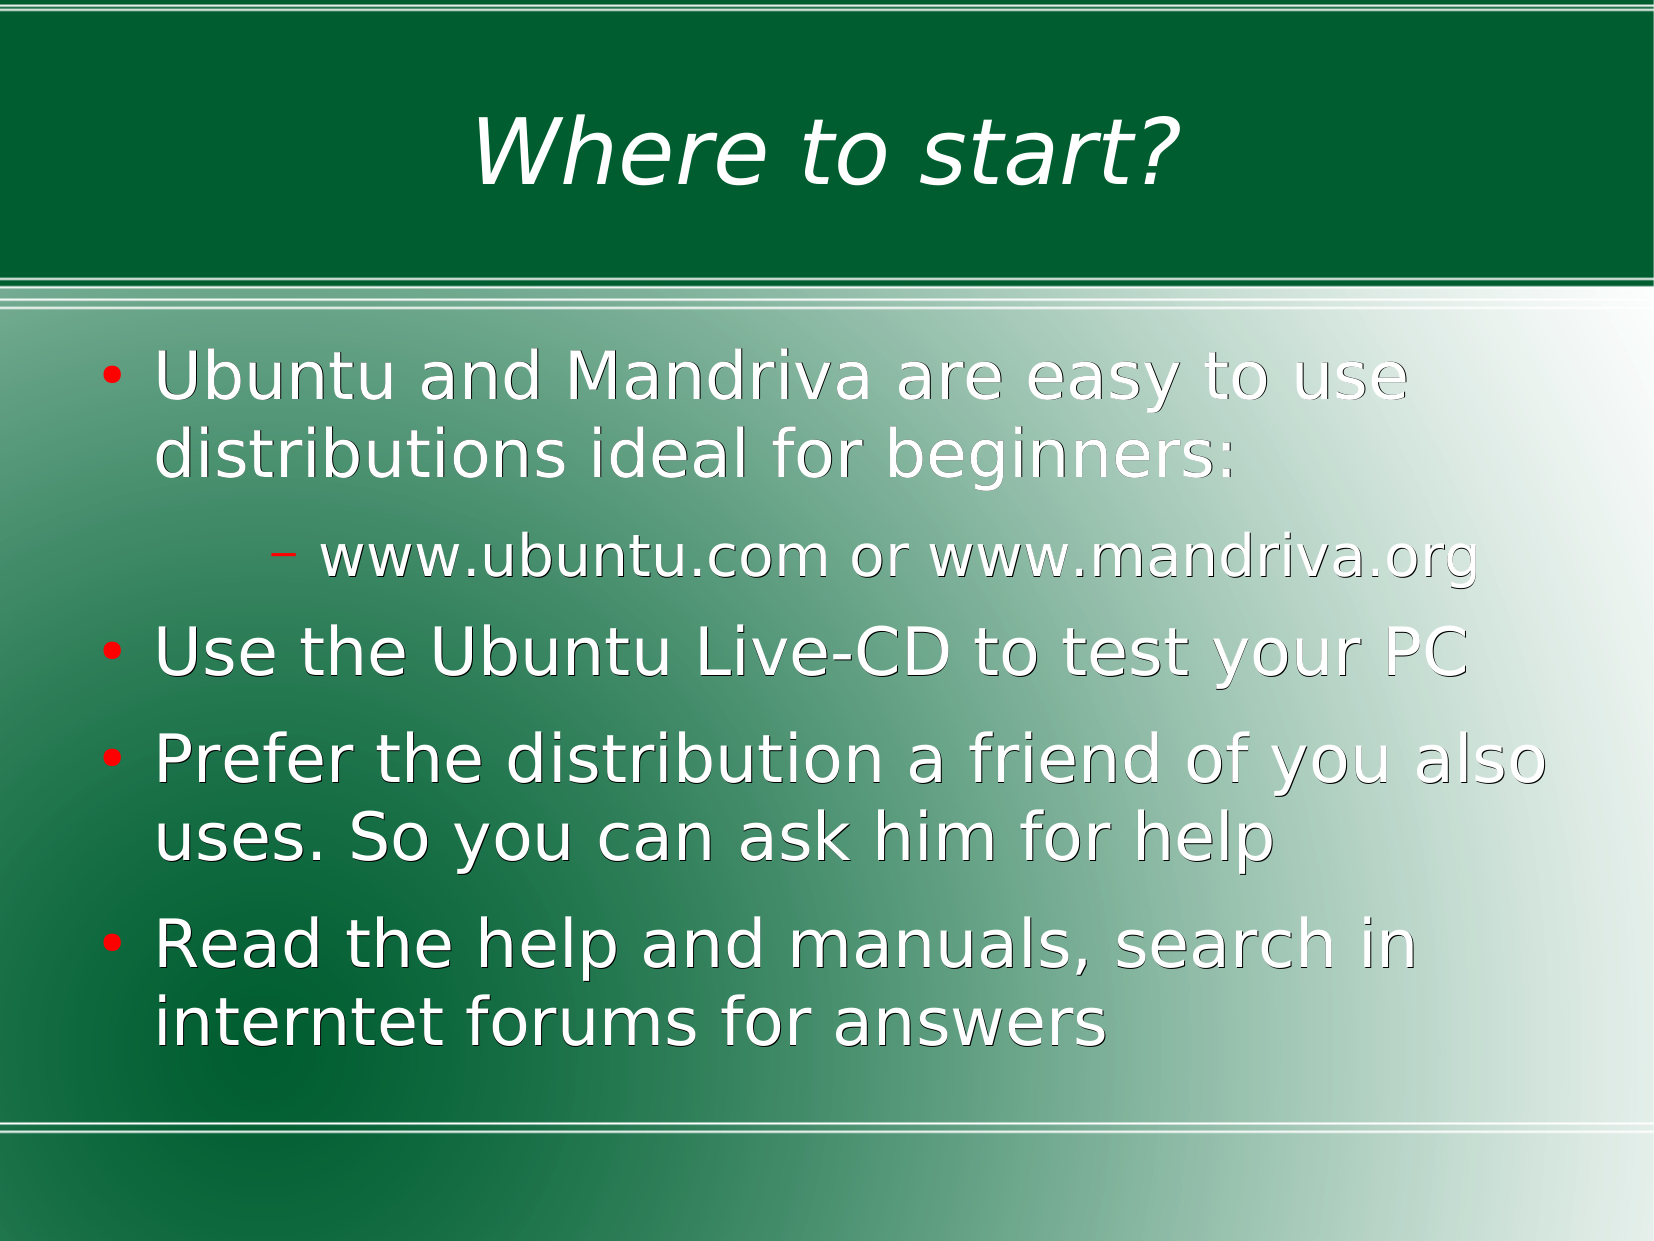

# Where to start?
Ubuntu and Mandriva are easy to use distributions ideal for beginners:
www.ubuntu.com or www.mandriva.org
Use the Ubuntu Live-CD to test your PC
Prefer the distribution a friend of you also uses. So you can ask him for help
Read the help and manuals, search in interntet forums for answers